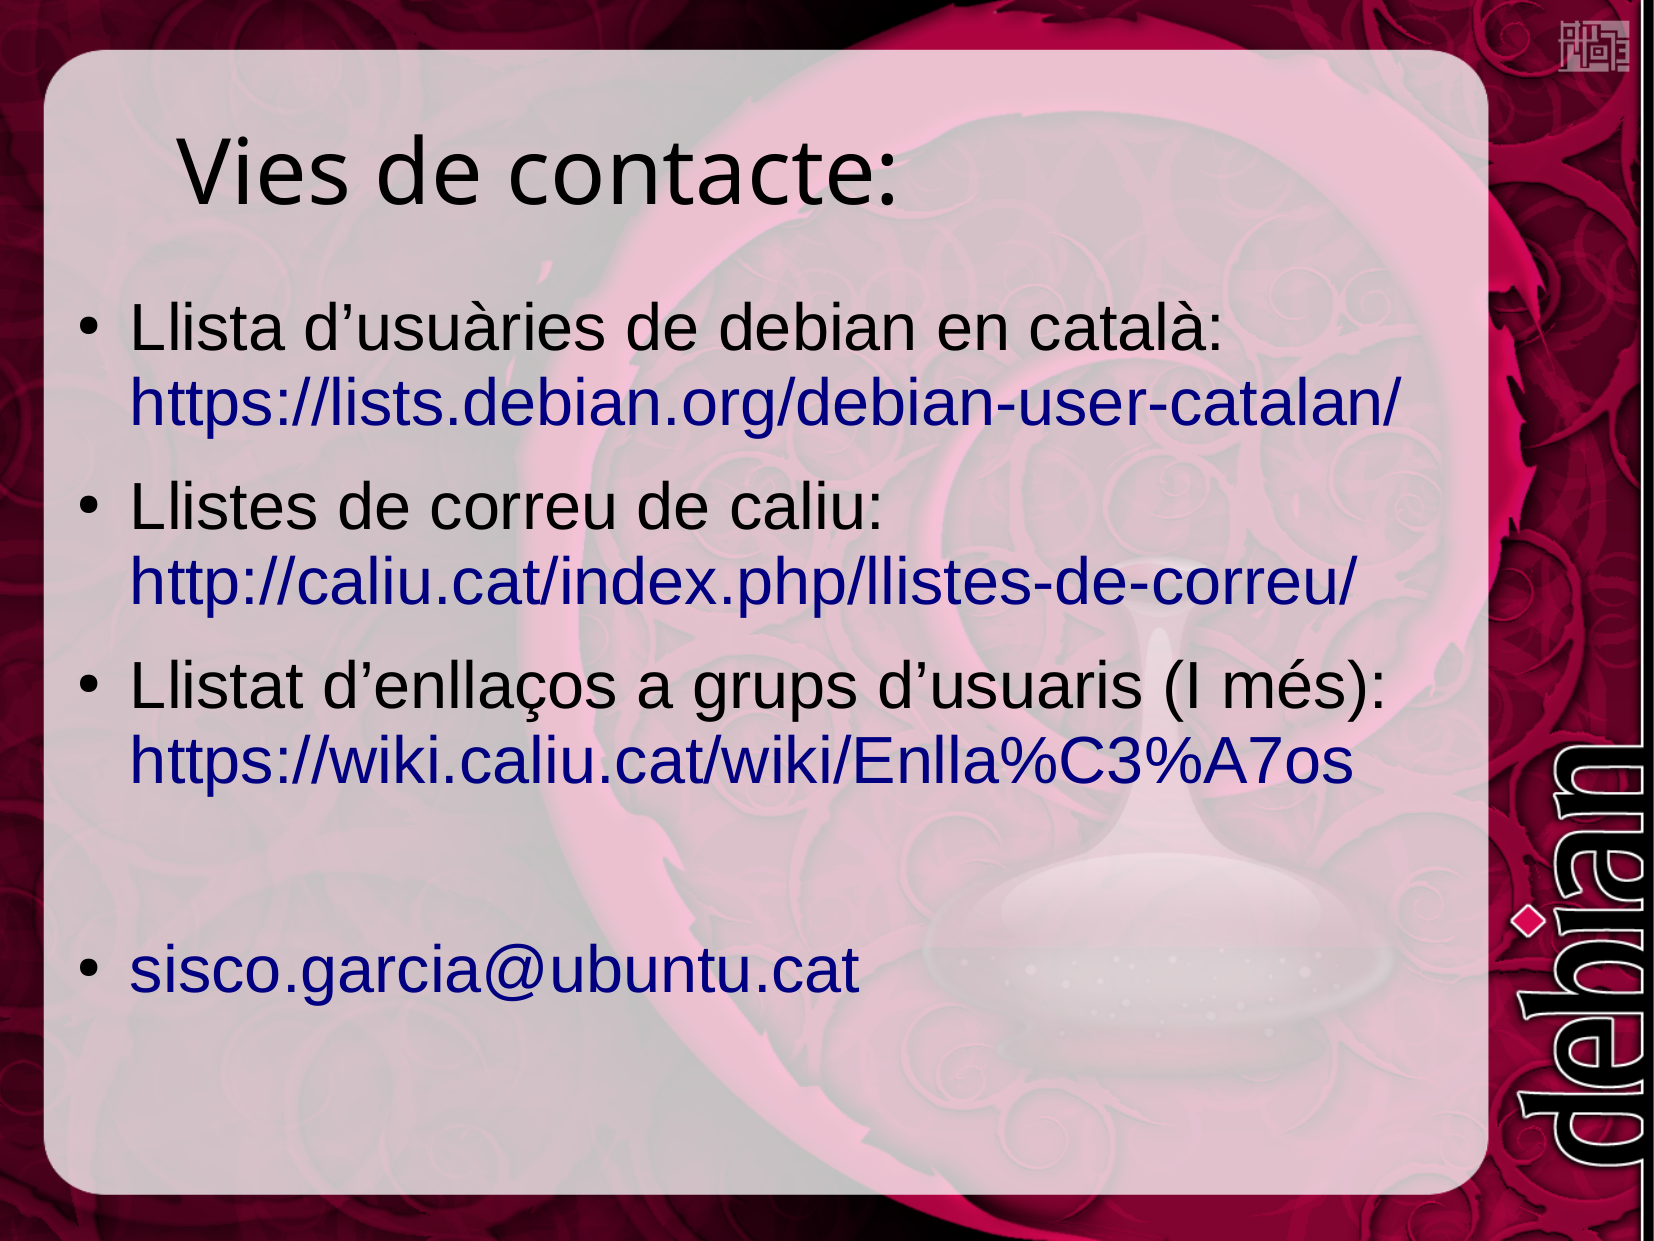

Vies de contacte:
# Llista d’usuàries de debian en català: https://lists.debian.org/debian-user-catalan/
Llistes de correu de caliu: http://caliu.cat/index.php/llistes-de-correu/
Llistat d’enllaços a grups d’usuaris (I més): https://wiki.caliu.cat/wiki/Enlla%C3%A7os
sisco.garcia@ubuntu.cat